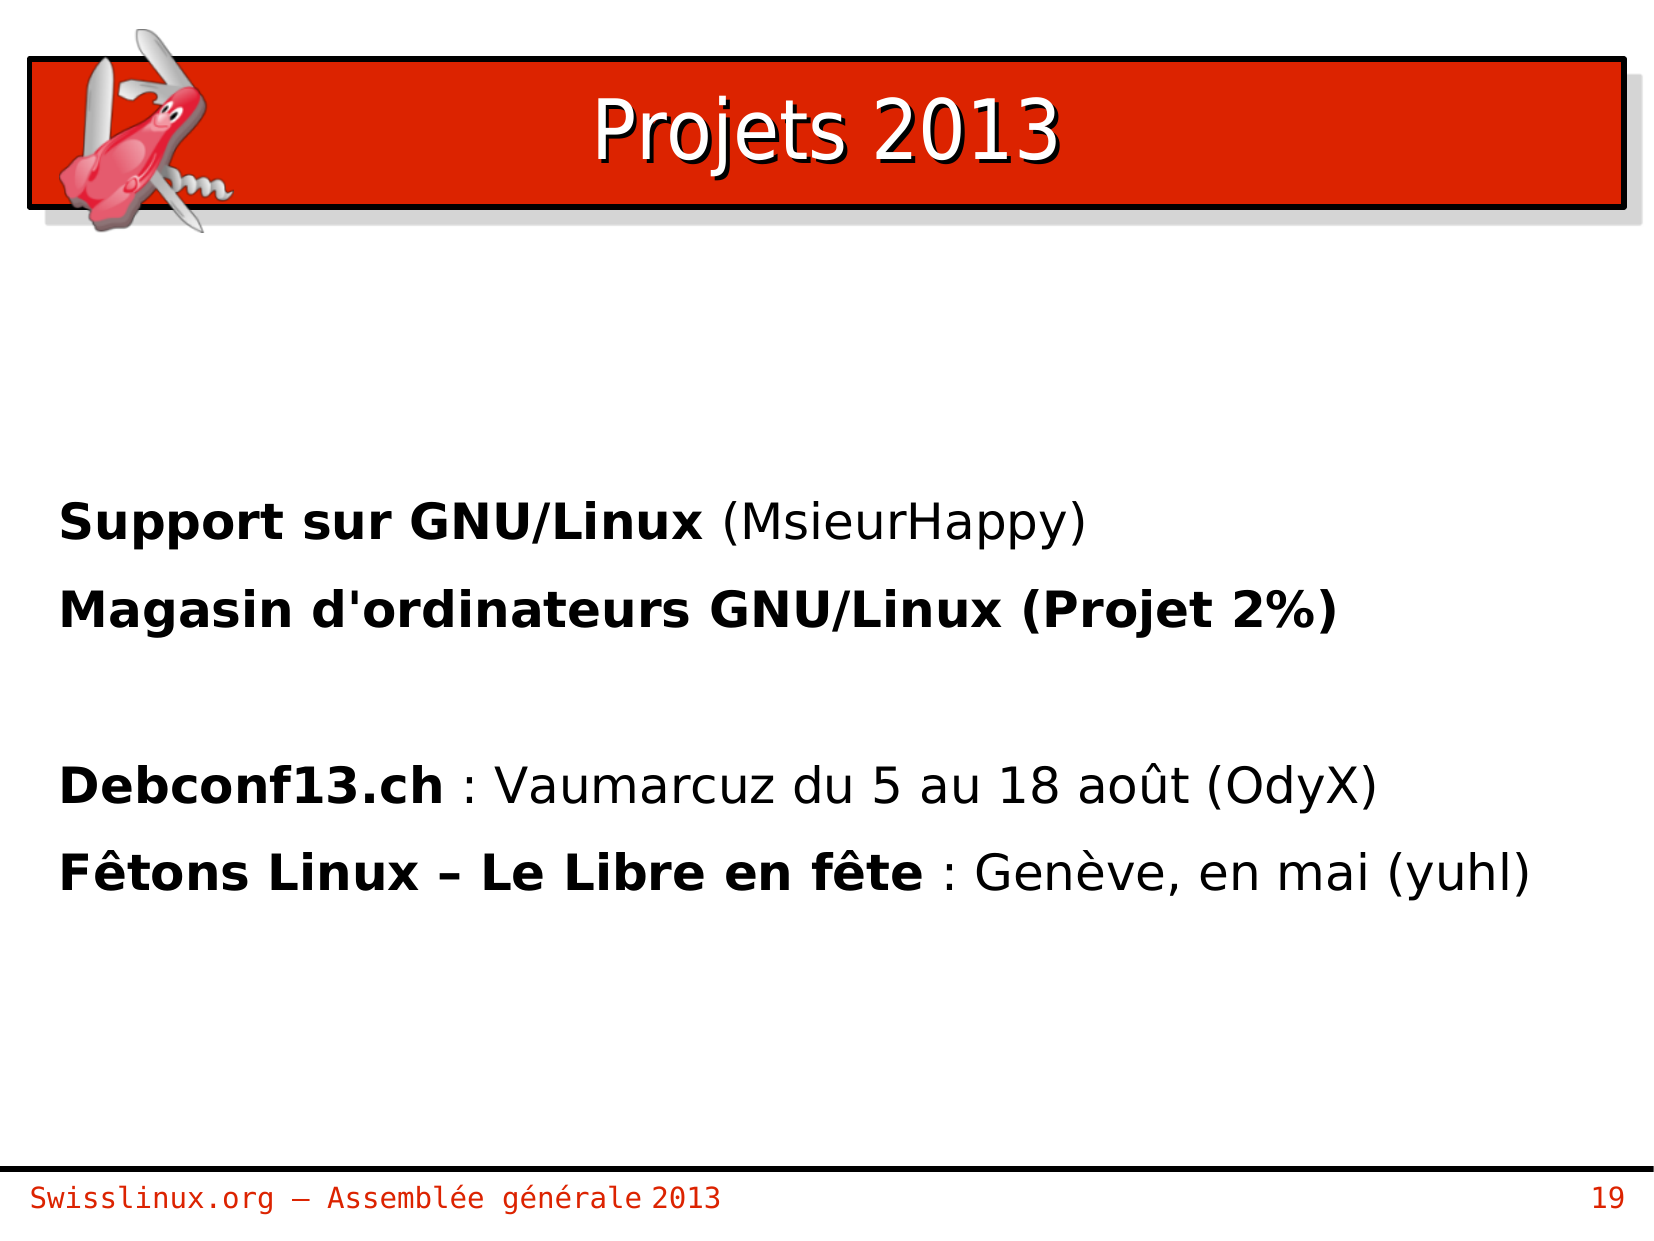

# Projets 2013
Support sur GNU/Linux (MsieurHappy)
Magasin d'ordinateurs GNU/Linux (Projet 2%)
Debconf13.ch : Vaumarcuz du 5 au 18 août (OdyX)
Fêtons Linux – Le Libre en fête : Genève, en mai (yuhl)
25 Janvier 2013
19